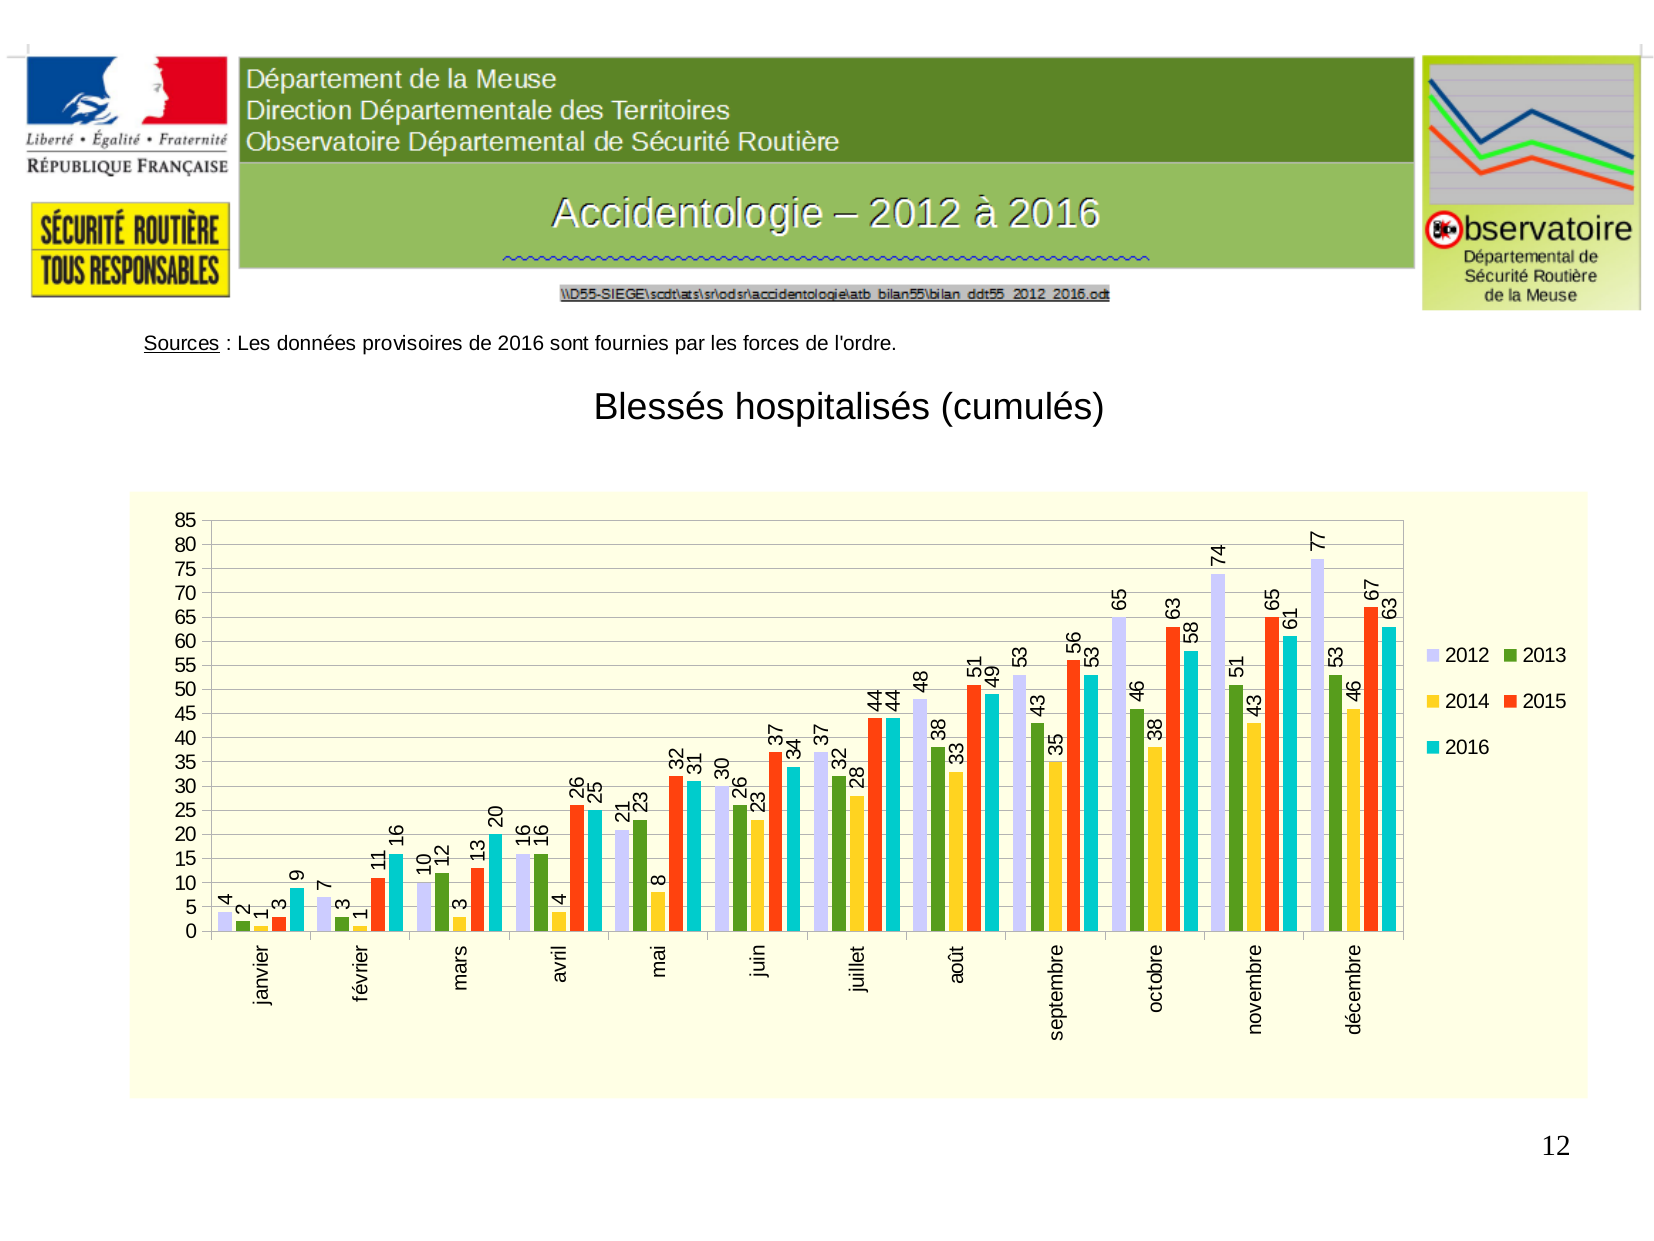

Blessés hospitalisés (cumulés)
### Chart
| Category | 2012 | 2013 | 2014 | 2015 | 2016 |
|---|---|---|---|---|---|
| janvier | 4.0 | 2.0 | 1.0 | 3.0 | 9.0 |
| février | 7.0 | 3.0 | 1.0 | 11.0 | 16.0 |
| mars | 10.0 | 12.0 | 3.0 | 13.0 | 20.0 |
| avril | 16.0 | 16.0 | 4.0 | 26.0 | 25.0 |
| mai | 21.0 | 23.0 | 8.0 | 32.0 | 31.0 |
| juin | 30.0 | 26.0 | 23.0 | 37.0 | 34.0 |
| juillet | 37.0 | 32.0 | 28.0 | 44.0 | 44.0 |
| août | 48.0 | 38.0 | 33.0 | 51.0 | 49.0 |
| septembre | 53.0 | 43.0 | 35.0 | 56.0 | 53.0 |
| octobre | 65.0 | 46.0 | 38.0 | 63.0 | 58.0 |
| novembre | 74.0 | 51.0 | 43.0 | 65.0 | 61.0 |
| décembre | 77.0 | 53.0 | 46.0 | 67.0 | 63.0 |12